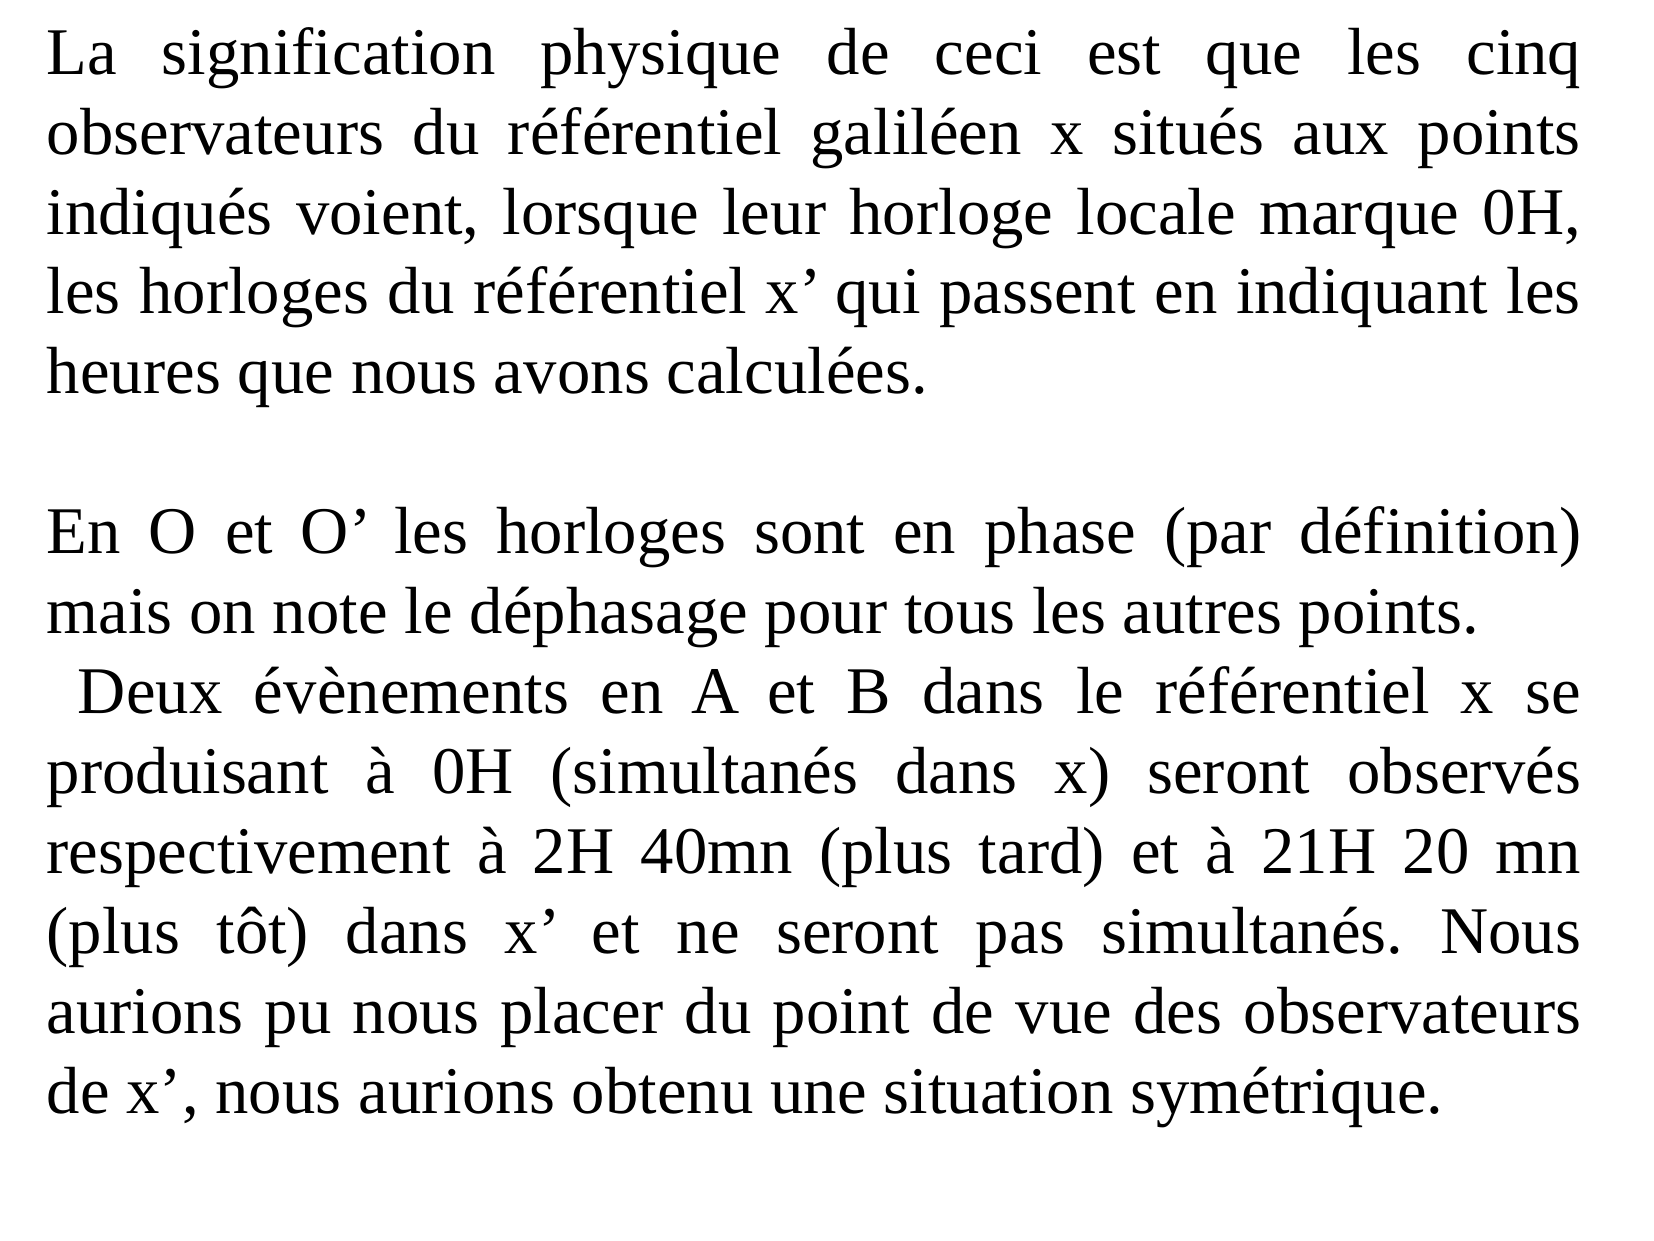

La signification physique de ceci est que les cinq observateurs du référentiel galiléen x situés aux points indiqués voient, lorsque leur horloge locale marque 0H, les horloges du référentiel x’ qui passent en indiquant les heures que nous avons calculées.
En O et O’ les horloges sont en phase (par définition) mais on note le déphasage pour tous les autres points.
 Deux évènements en A et B dans le référentiel x se produisant à 0H (simultanés dans x) seront observés respectivement à 2H 40mn (plus tard) et à 21H 20 mn (plus tôt) dans x’ et ne seront pas simultanés. Nous aurions pu nous placer du point de vue des observateurs de x’, nous aurions obtenu une situation symétrique.